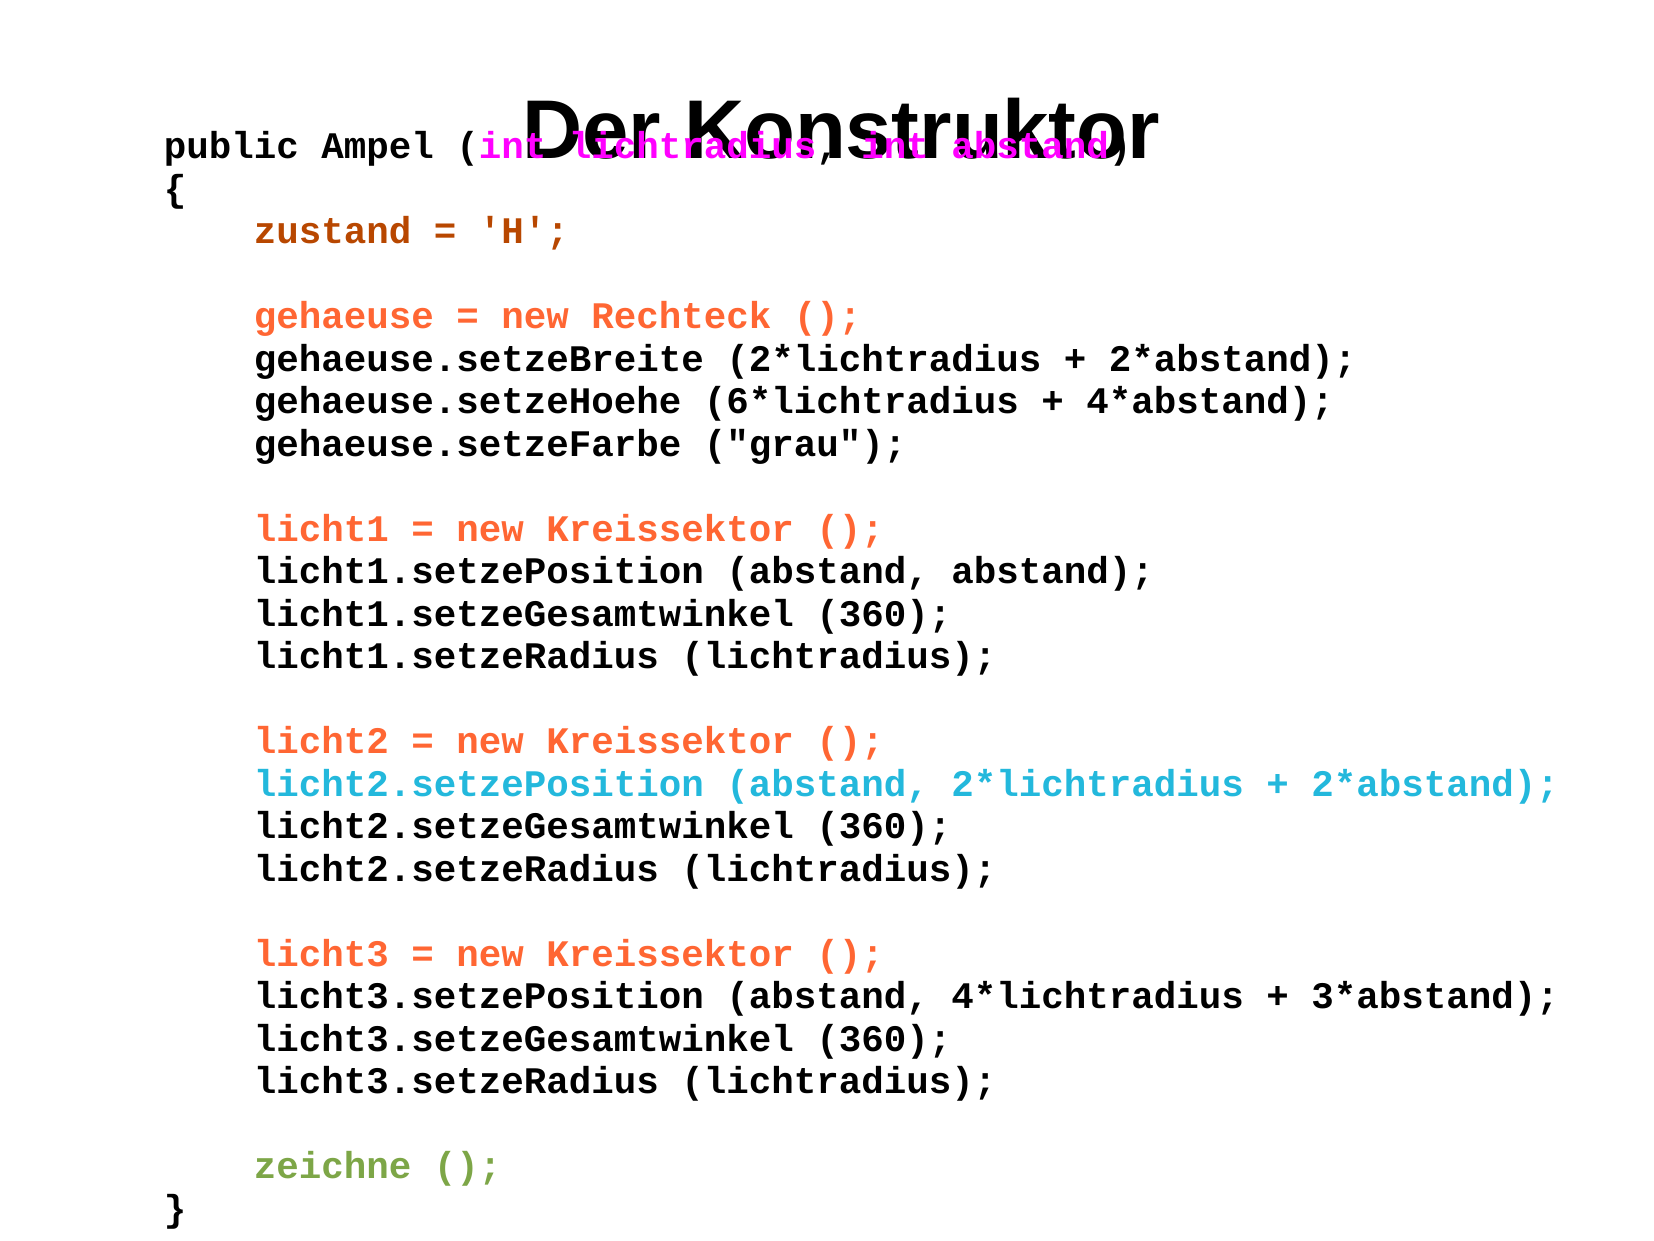

Der Konstruktor
 public Ampel (int lichtradius, int abstand)
 {
 zustand = 'H';
 gehaeuse = new Rechteck ();
 gehaeuse.setzeBreite (2*lichtradius + 2*abstand);
 gehaeuse.setzeHoehe (6*lichtradius + 4*abstand);
 gehaeuse.setzeFarbe ("grau");
 licht1 = new Kreissektor ();
 licht1.setzePosition (abstand, abstand);
 licht1.setzeGesamtwinkel (360);
 licht1.setzeRadius (lichtradius);
 licht2 = new Kreissektor ();
 licht2.setzePosition (abstand, 2*lichtradius + 2*abstand);
 licht2.setzeGesamtwinkel (360);
 licht2.setzeRadius (lichtradius);
 licht3 = new Kreissektor ();
 licht3.setzePosition (abstand, 4*lichtradius + 3*abstand);
 licht3.setzeGesamtwinkel (360);
 licht3.setzeRadius (lichtradius);
 zeichne ();
 }